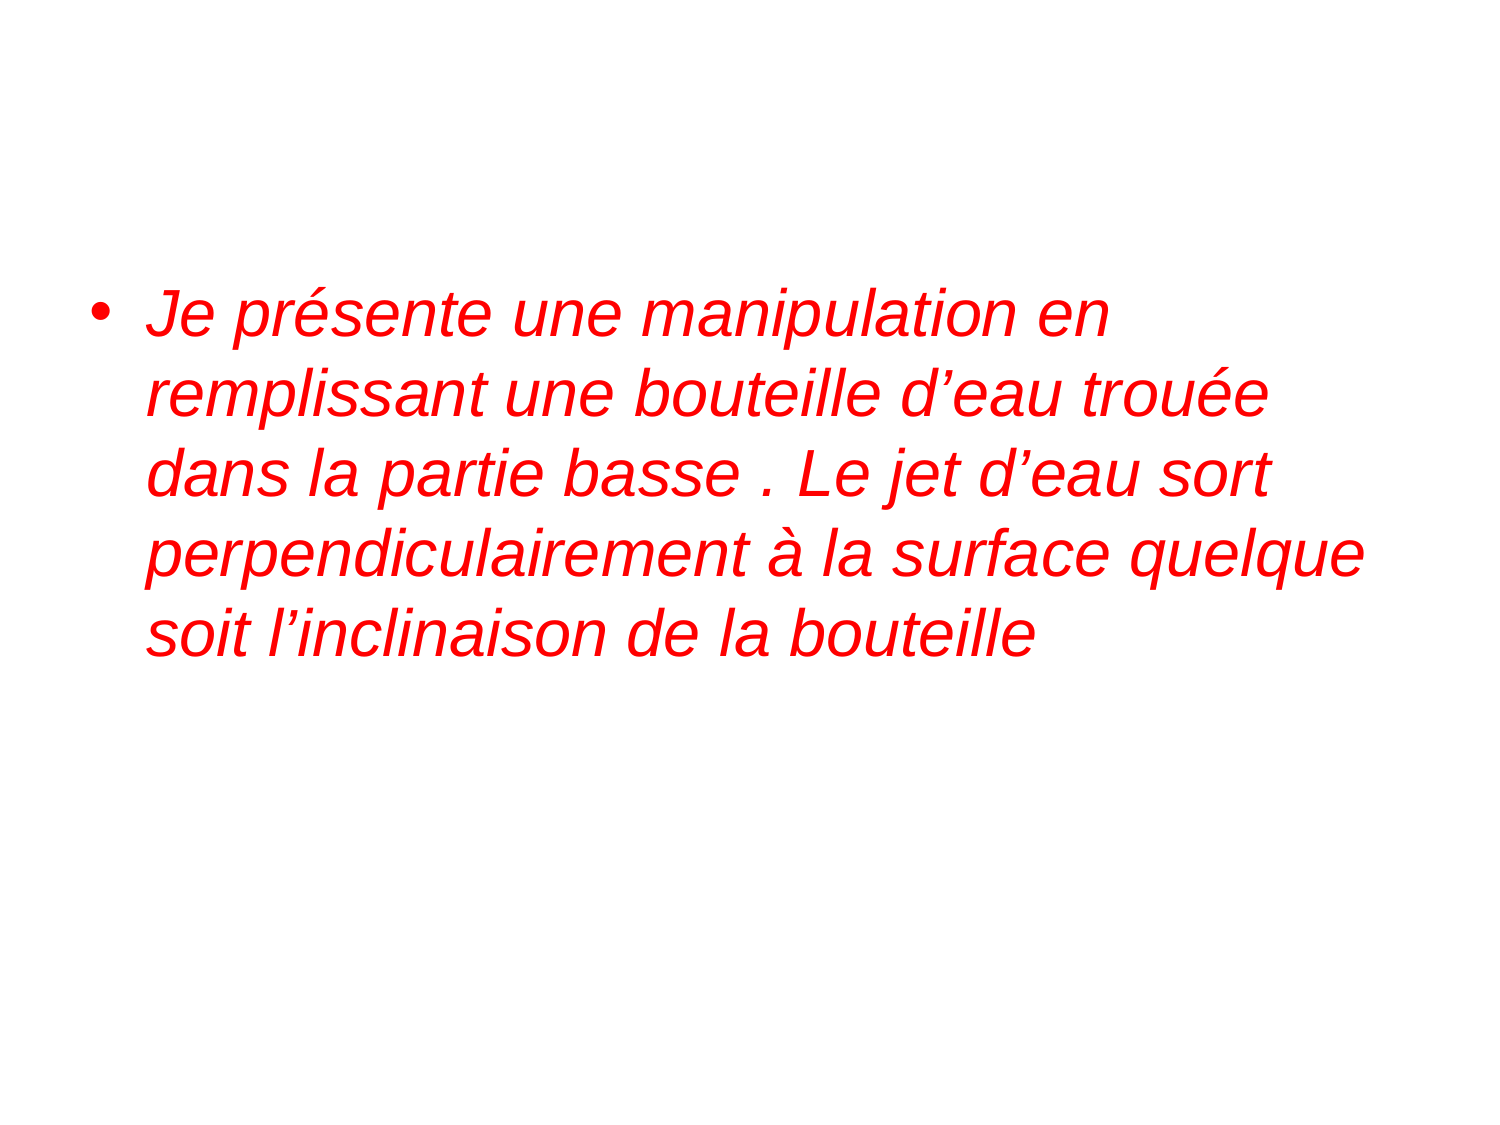

# Je présente une manipulation en remplissant une bouteille d’eau trouée dans la partie basse . Le jet d’eau sort perpendiculairement à la surface quelque soit l’inclinaison de la bouteille